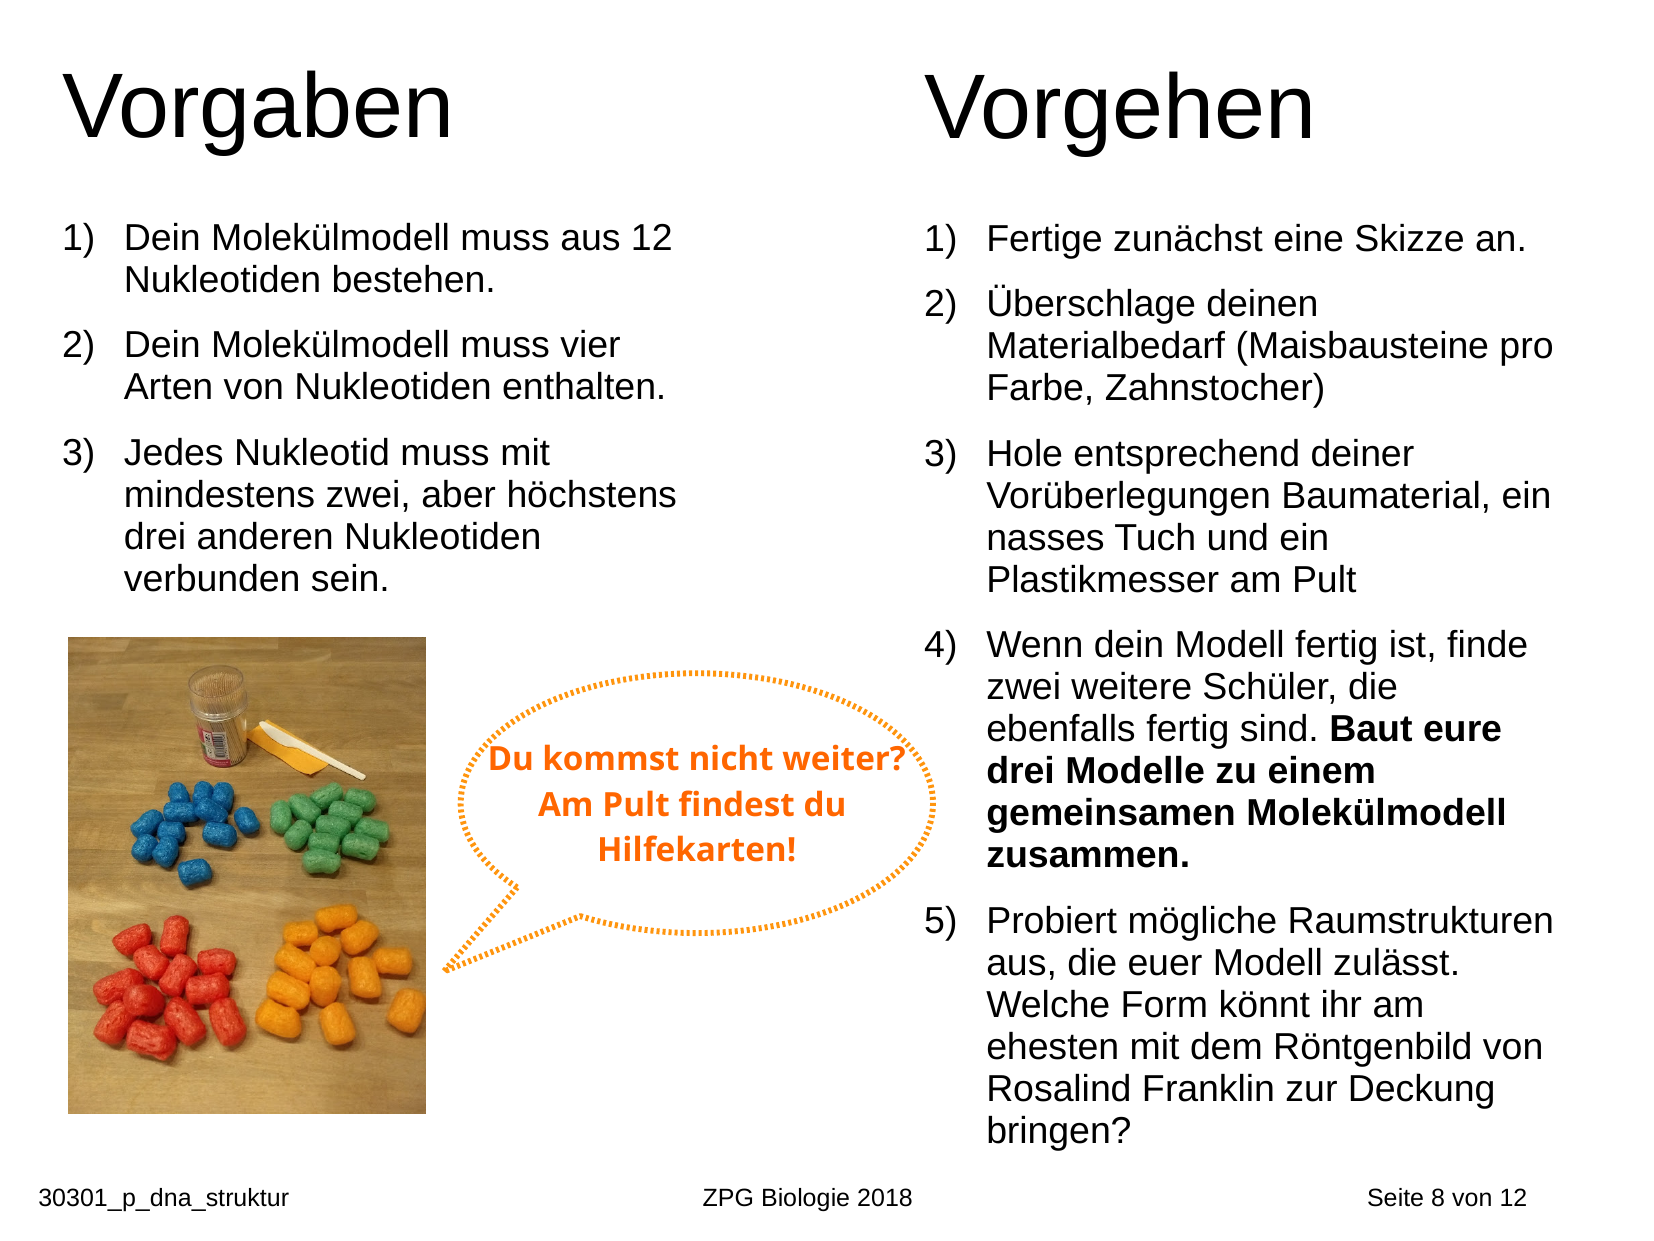

Vorgaben
Dein Molekülmodell muss aus 12 Nukleotiden bestehen.
Dein Molekülmodell muss vier Arten von Nukleotiden enthalten.
Jedes Nukleotid muss mit mindestens zwei, aber höchstens drei anderen Nukleotiden verbunden sein.
Vorgehen
Fertige zunächst eine Skizze an.
Überschlage deinen Materialbedarf (Maisbausteine pro Farbe, Zahnstocher)
Hole entsprechend deiner Vorüberlegungen Baumaterial, ein nasses Tuch und ein Plastikmesser am Pult
Wenn dein Modell fertig ist, finde zwei weitere Schüler, die ebenfalls fertig sind. Baut eure drei Modelle zu einem gemeinsamen Molekülmodell zusammen.
Probiert mögliche Raumstrukturen aus, die euer Modell zulässt. Welche Form könnt ihr am ehesten mit dem Röntgenbild von Rosalind Franklin zur Deckung bringen?
Du kommst nicht weiter?
Am Pult findest du
Hilfekarten!
30301_p_dna_struktur						ZPG Biologie 2018							Seite 8 von 12